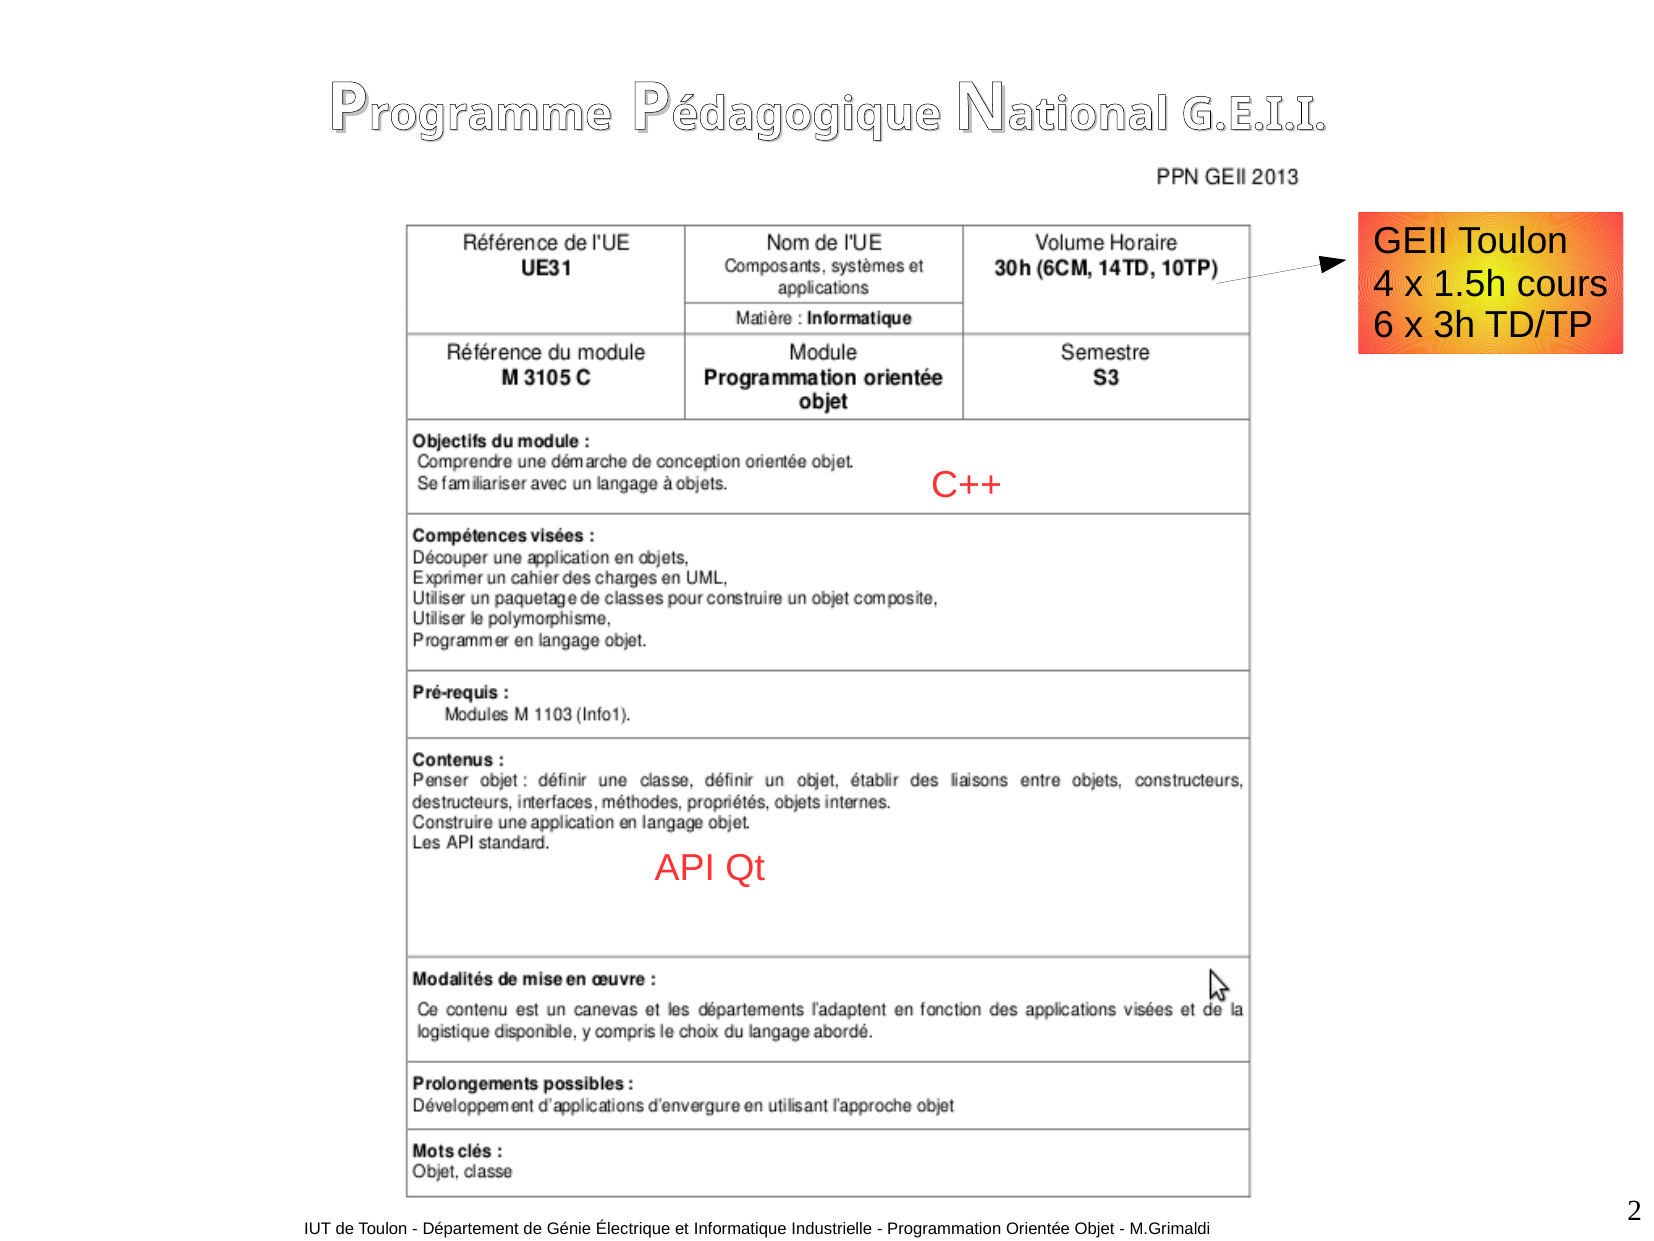

# Programme Pédagogique National G.E.I.I.
GEII Toulon
4 x 1.5h cours
6 x 3h TD/TP
C++
API Qt